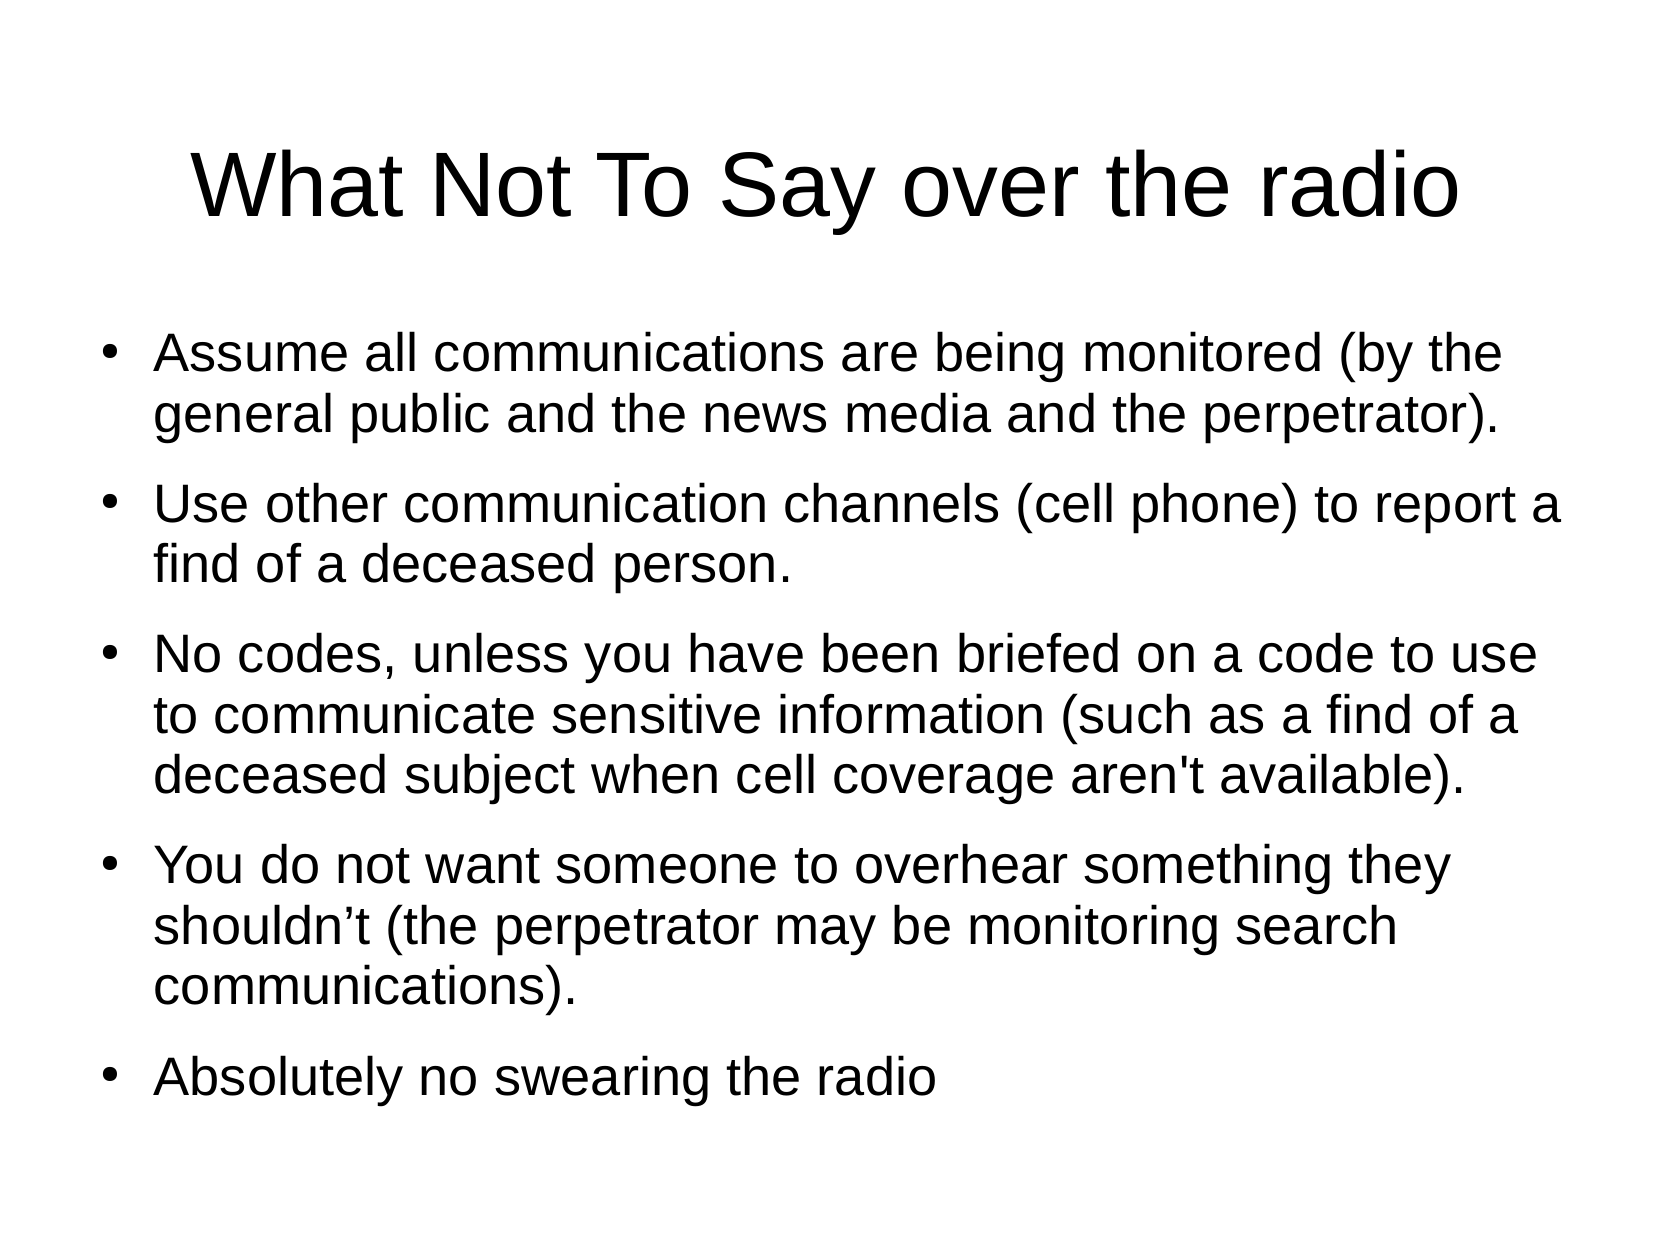

# What Not To Say over the radio
Assume all communications are being monitored (by the general public and the news media and the perpetrator).
Use other communication channels (cell phone) to report a find of a deceased person.
No codes, unless you have been briefed on a code to use to communicate sensitive information (such as a find of a deceased subject when cell coverage aren't available).
You do not want someone to overhear something they shouldn’t (the perpetrator may be monitoring search communications).
Absolutely no swearing the radio